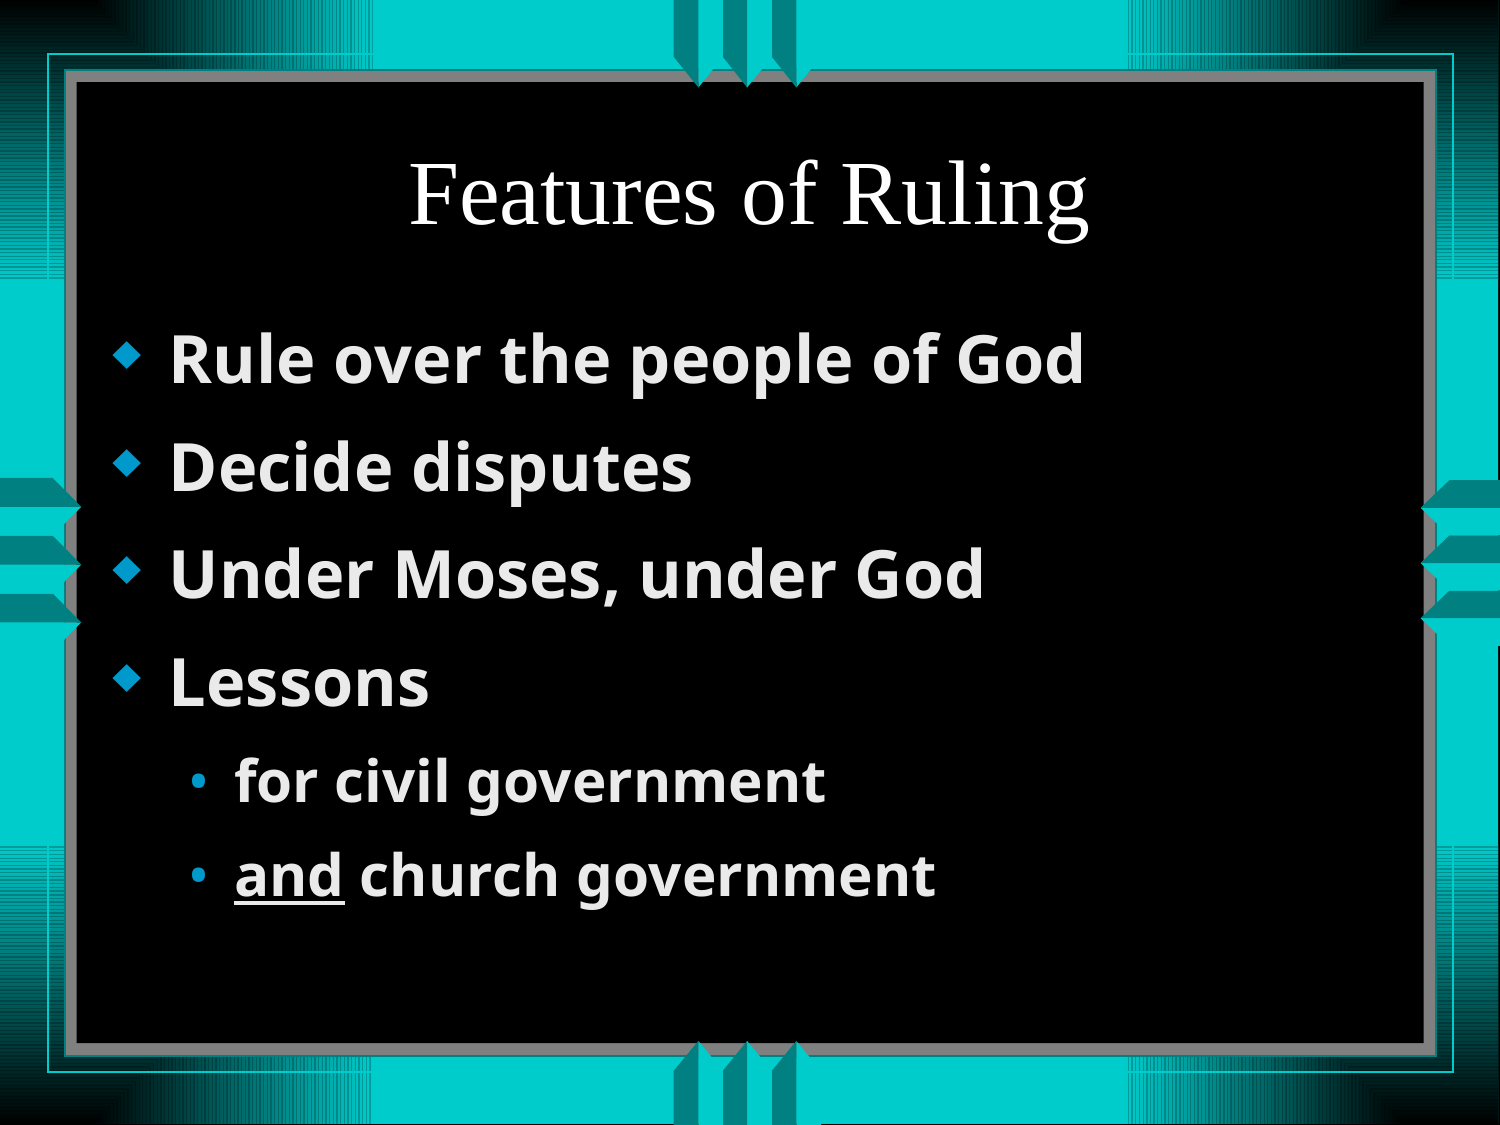

# Features of Ruling
Rule over the people of God
Decide disputes
Under Moses, under God
Lessons
for civil government
and church government